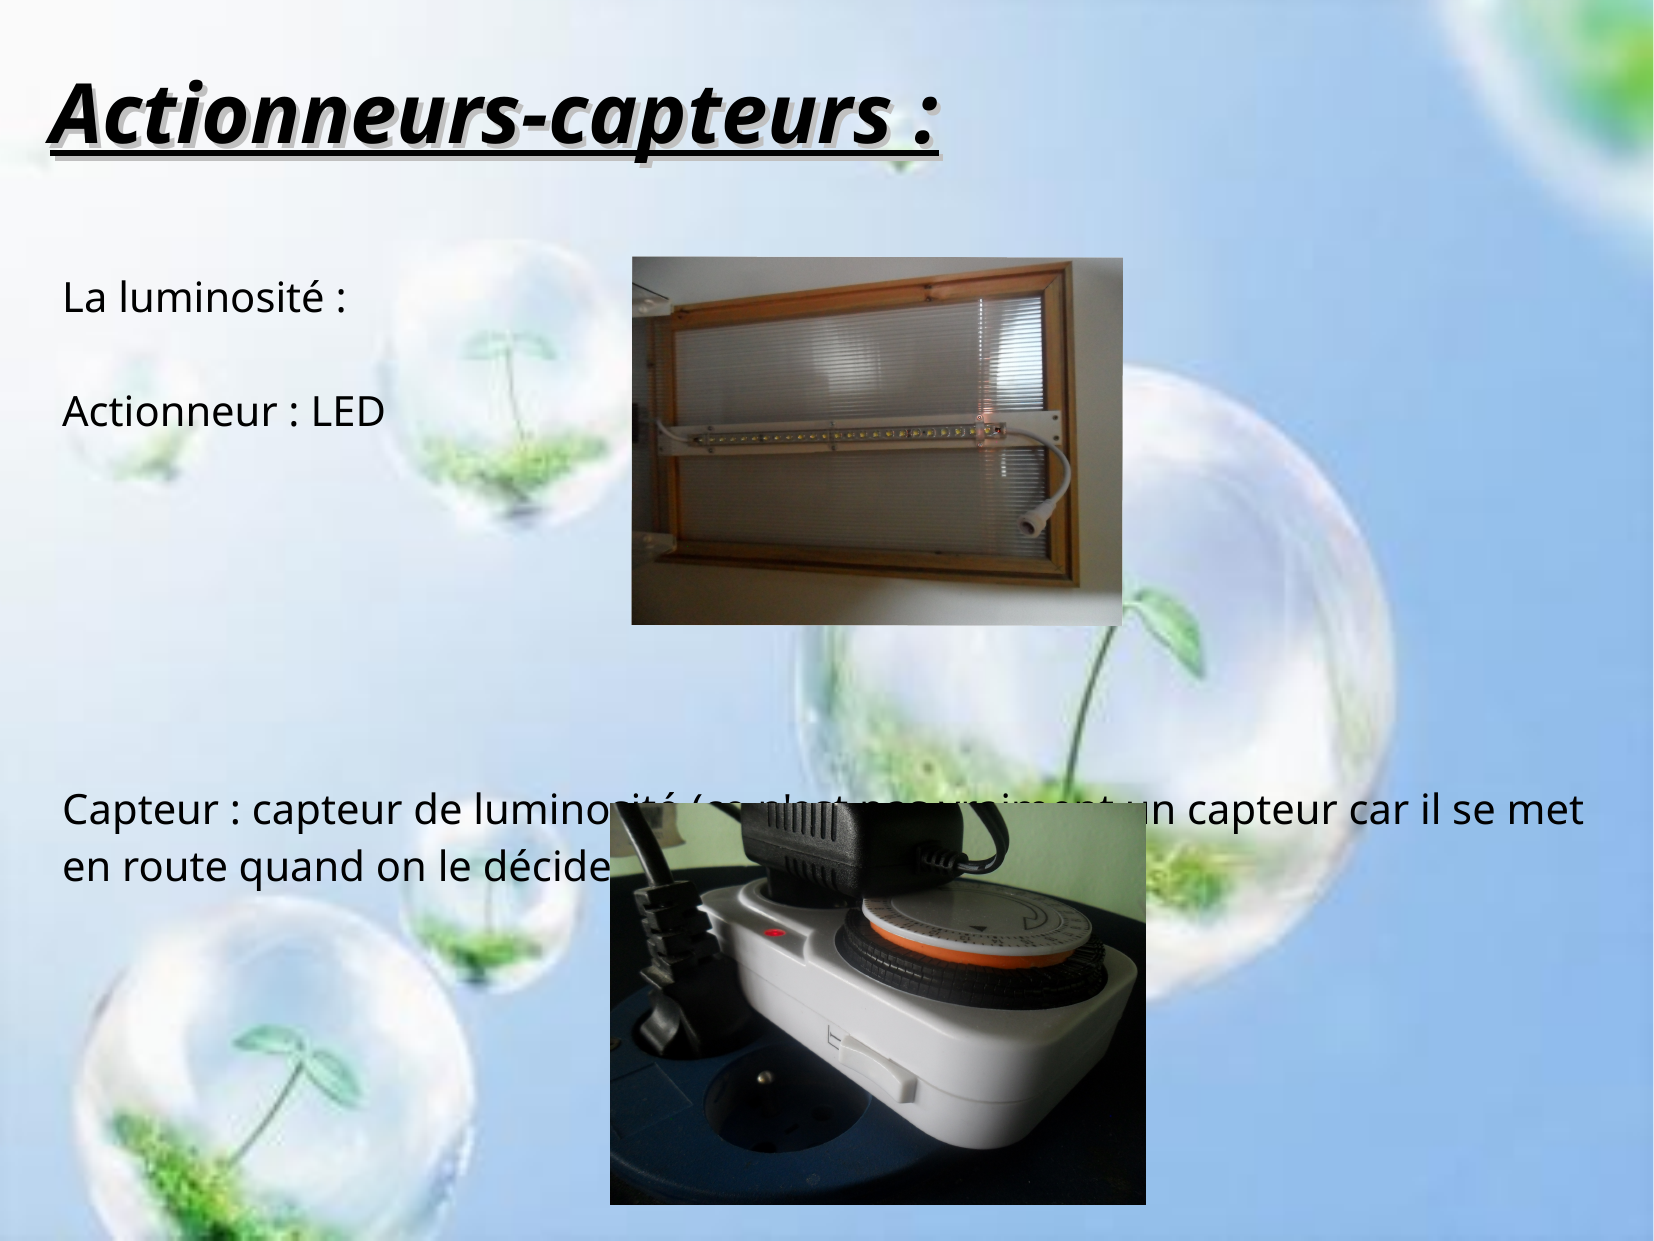

Actionneurs-capteurs :
#
La luminosité :
Actionneur : LED
Capteur : capteur de luminosité (ce n'est pas vraiment un capteur car il se met en route quand on le décide)